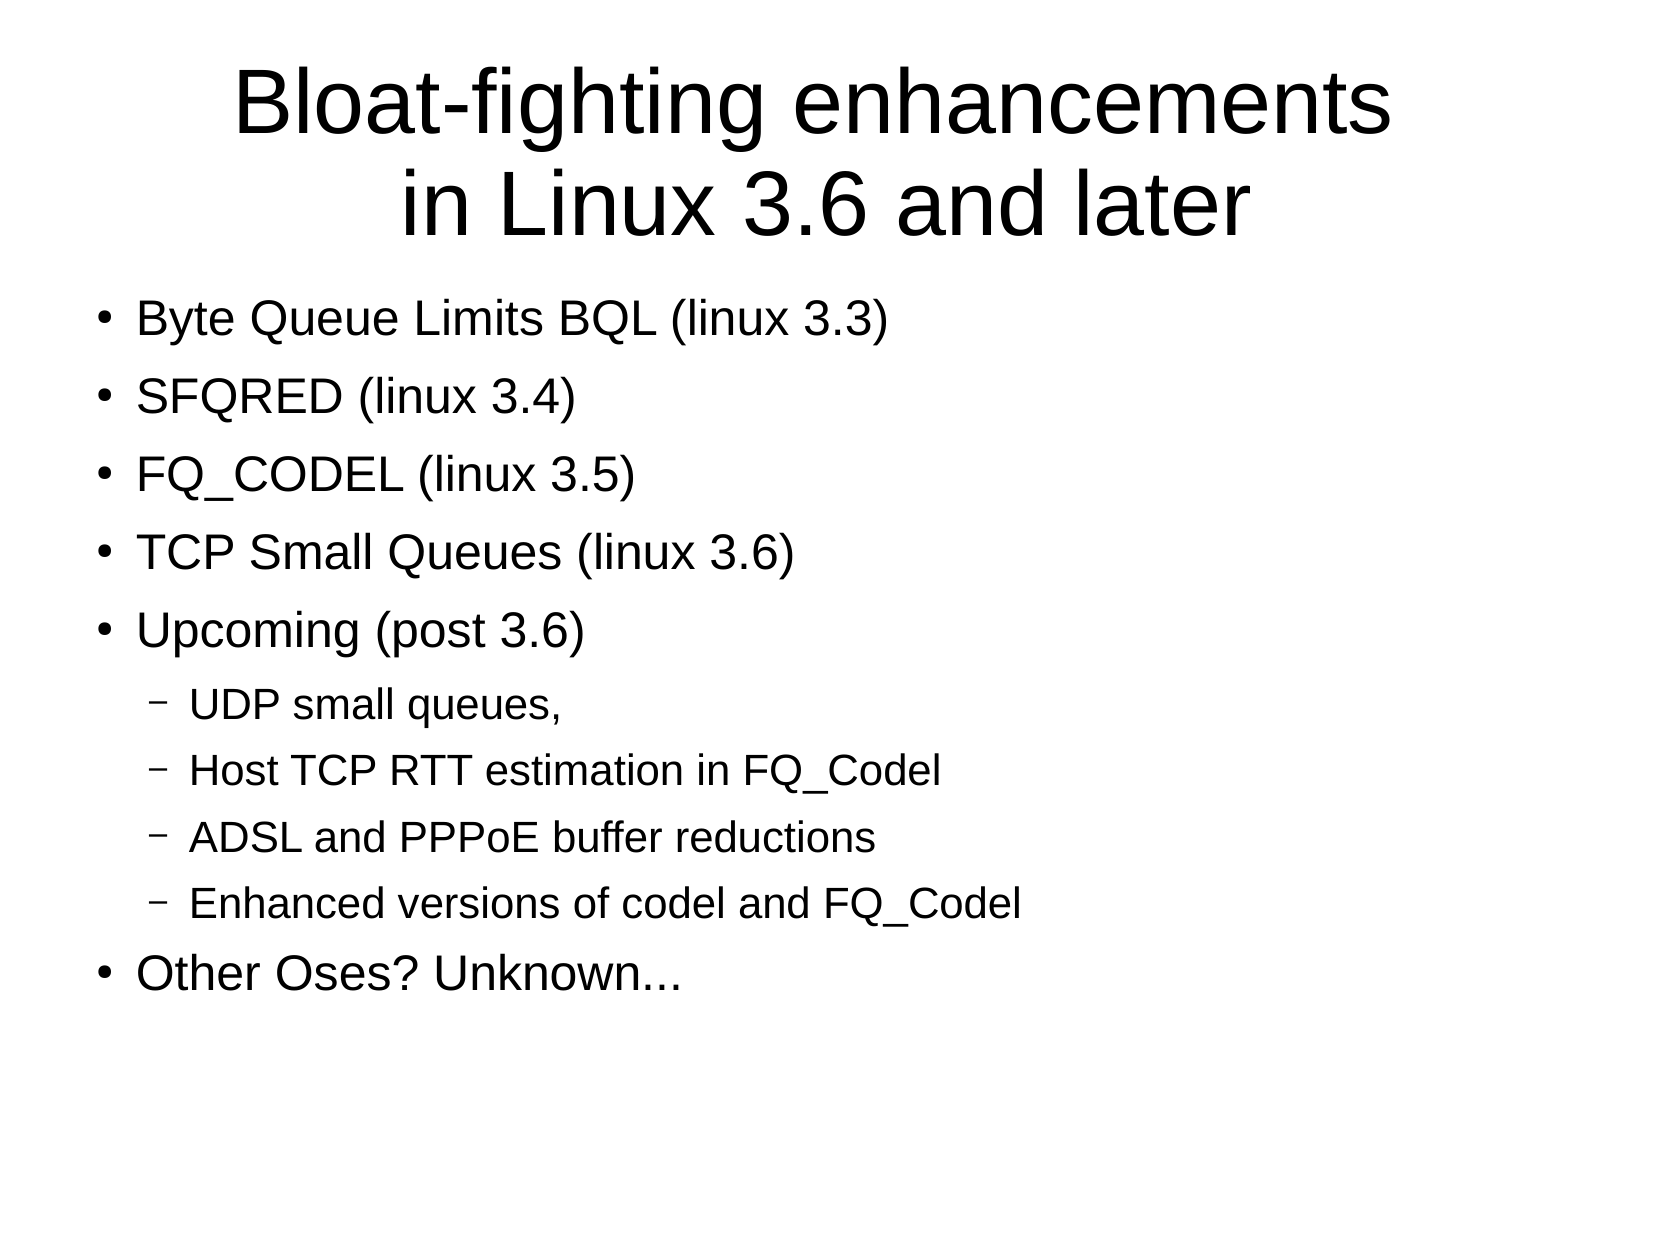

# Bloat-fighting enhancements in Linux 3.6 and later
Byte Queue Limits BQL (linux 3.3)
SFQRED (linux 3.4)
FQ_CODEL (linux 3.5)
TCP Small Queues (linux 3.6)
Upcoming (post 3.6)
UDP small queues,
Host TCP RTT estimation in FQ_Codel
ADSL and PPPoE buffer reductions
Enhanced versions of codel and FQ_Codel
Other Oses? Unknown...